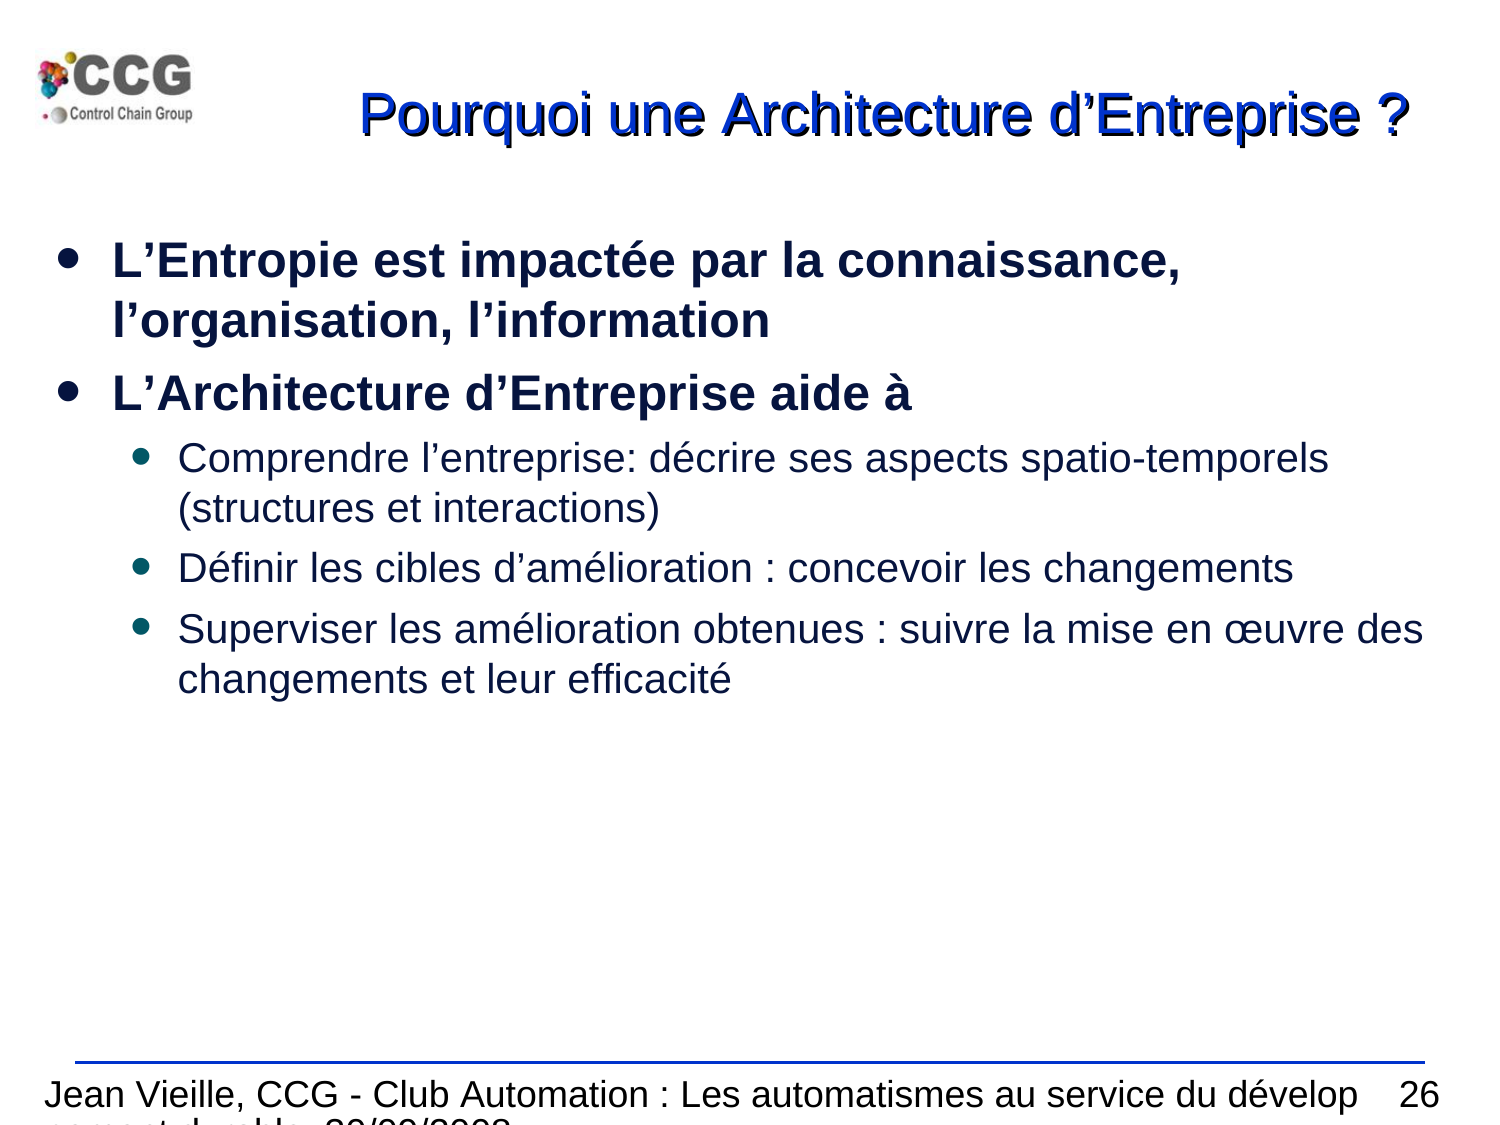

# Pourquoi une Architecture d’Entreprise ?
L’Entropie est impactée par la connaissance, l’organisation, l’information
L’Architecture d’Entreprise aide à
Comprendre l’entreprise: décrire ses aspects spatio-temporels (structures et interactions)
Définir les cibles d’amélioration : concevoir les changements
Superviser les amélioration obtenues : suivre la mise en œuvre des changements et leur efficacité
Jean Vieille, CCG - Club Automation : Les automatismes au service du développement durable  30/09/2008
26